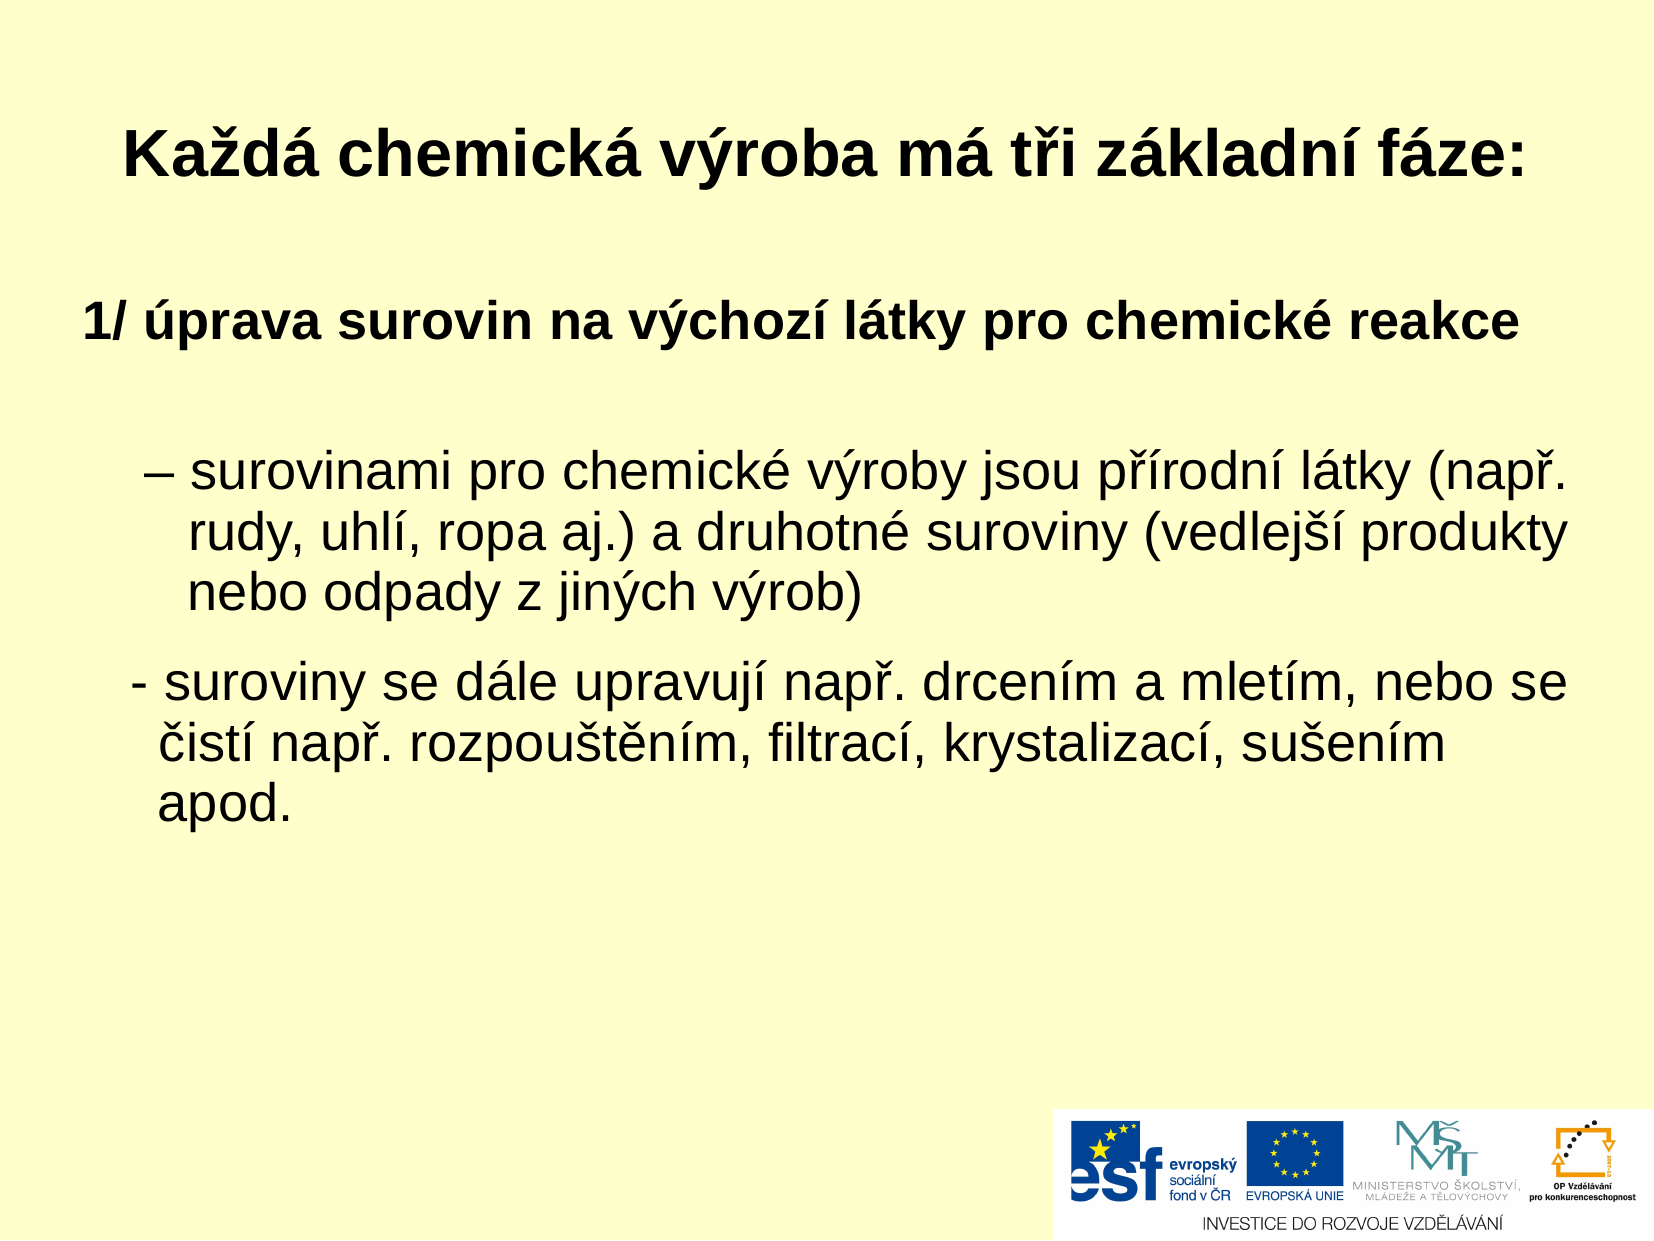

# Každá chemická výroba má tři základní fáze:
1/ úprava surovin na výchozí látky pro chemické reakce
 – surovinami pro chemické výroby jsou přírodní látky (např. rudy, uhlí, ropa aj.) a druhotné suroviny (vedlejší produkty nebo odpady z jiných výrob)
 - suroviny se dále upravují např. drcením a mletím, nebo se čistí např. rozpouštěním, filtrací, krystalizací, sušením apod.